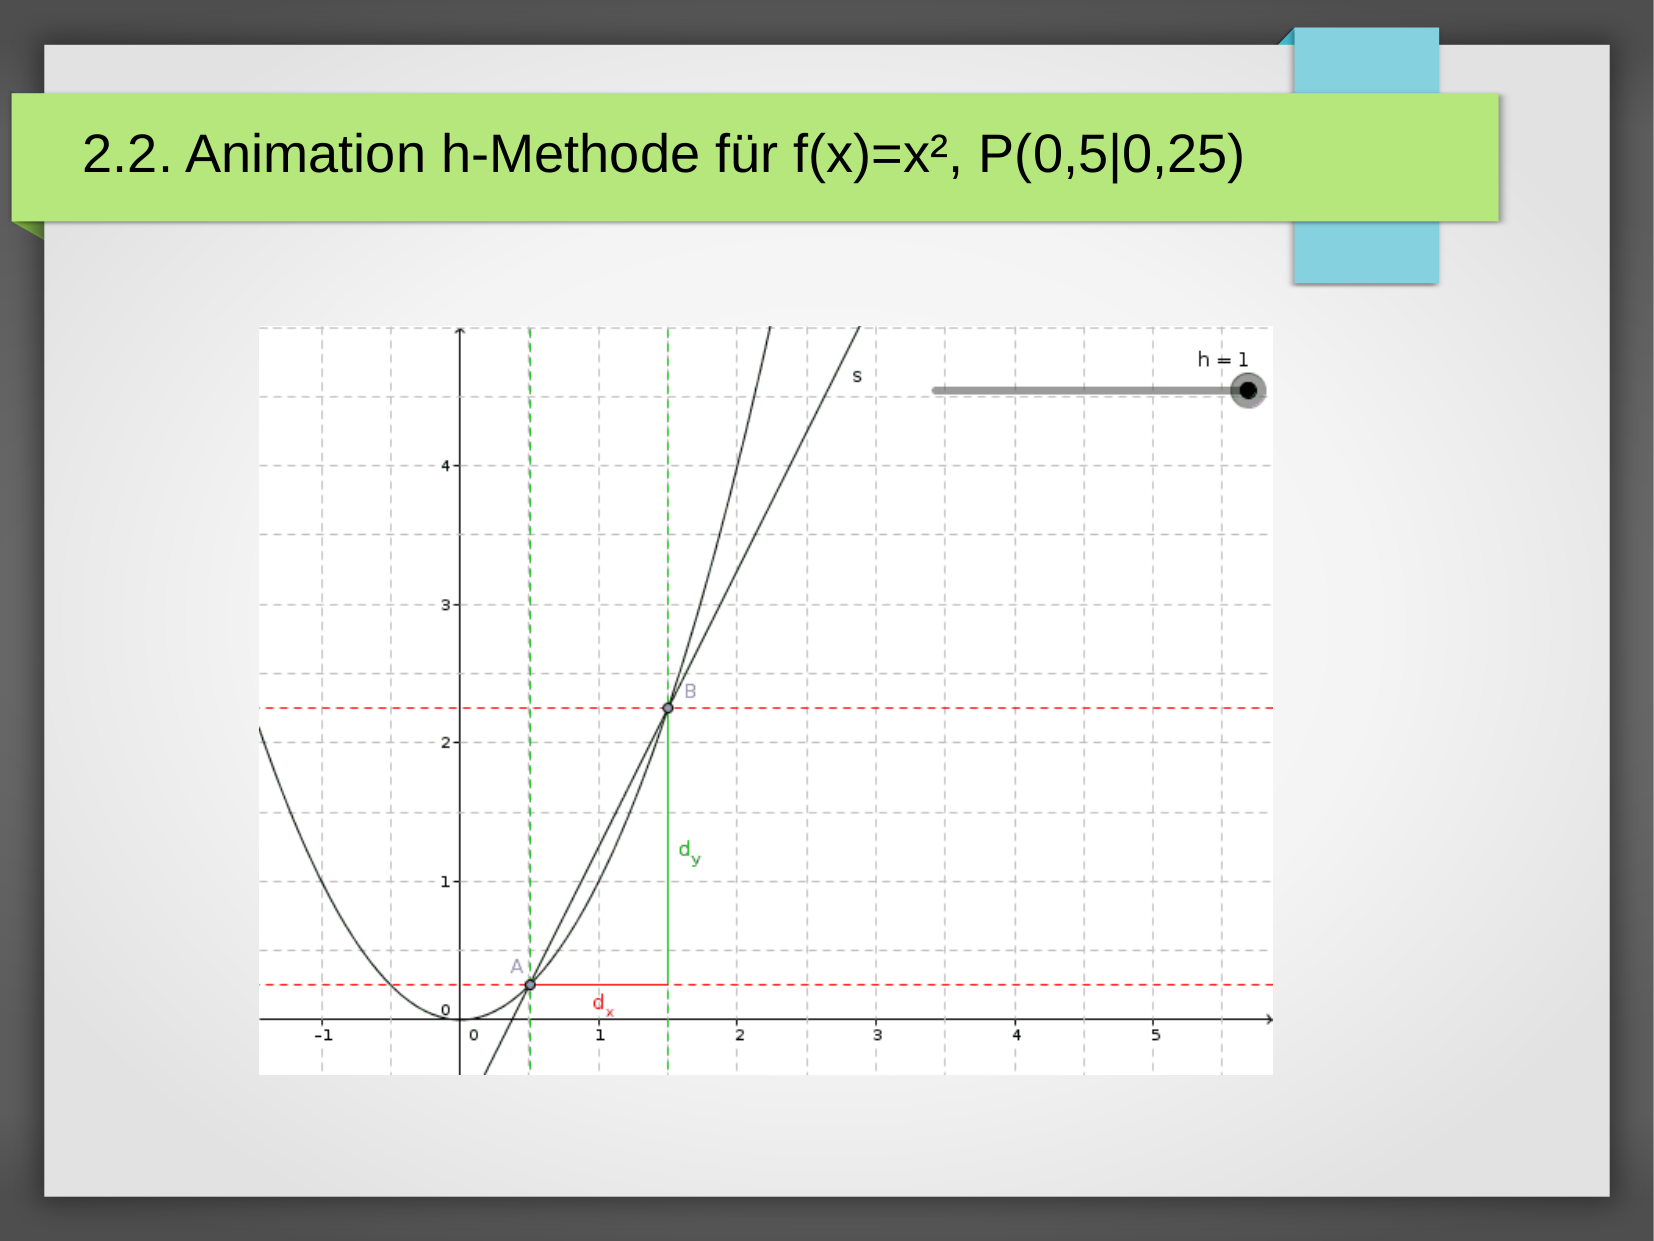

# 2.2. Animation h-Methode für f(x)=x², P(0,5|0,25)